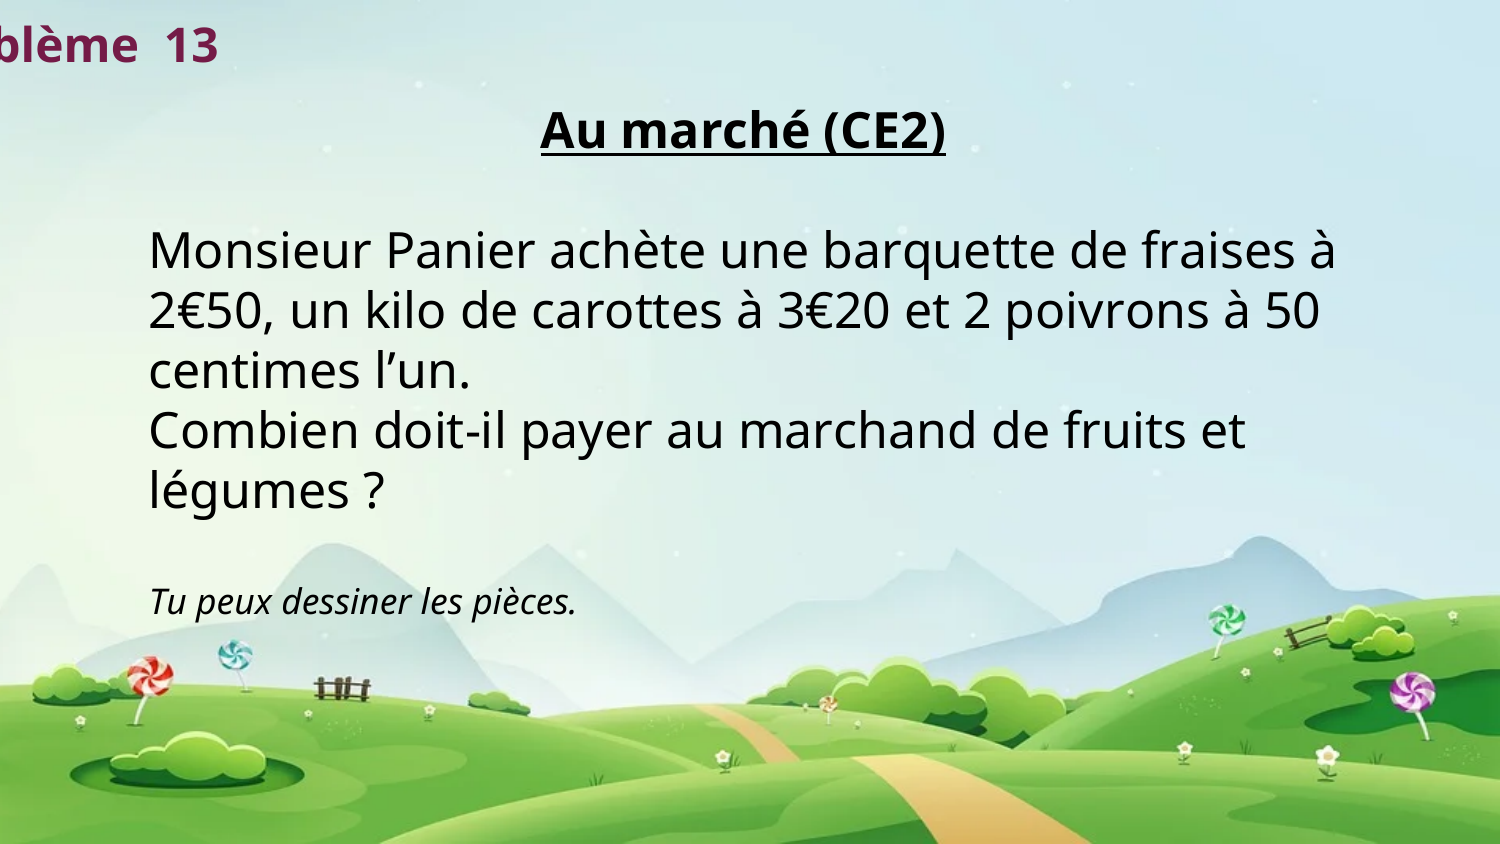

Problème 13
Au marché (CE2)
Monsieur Panier achète une barquette de fraises à 2€50, un kilo de carottes à 3€20 et 2 poivrons à 50 centimes l’un.
Combien doit-il payer au marchand de fruits et légumes ?
Tu peux dessiner les pièces.